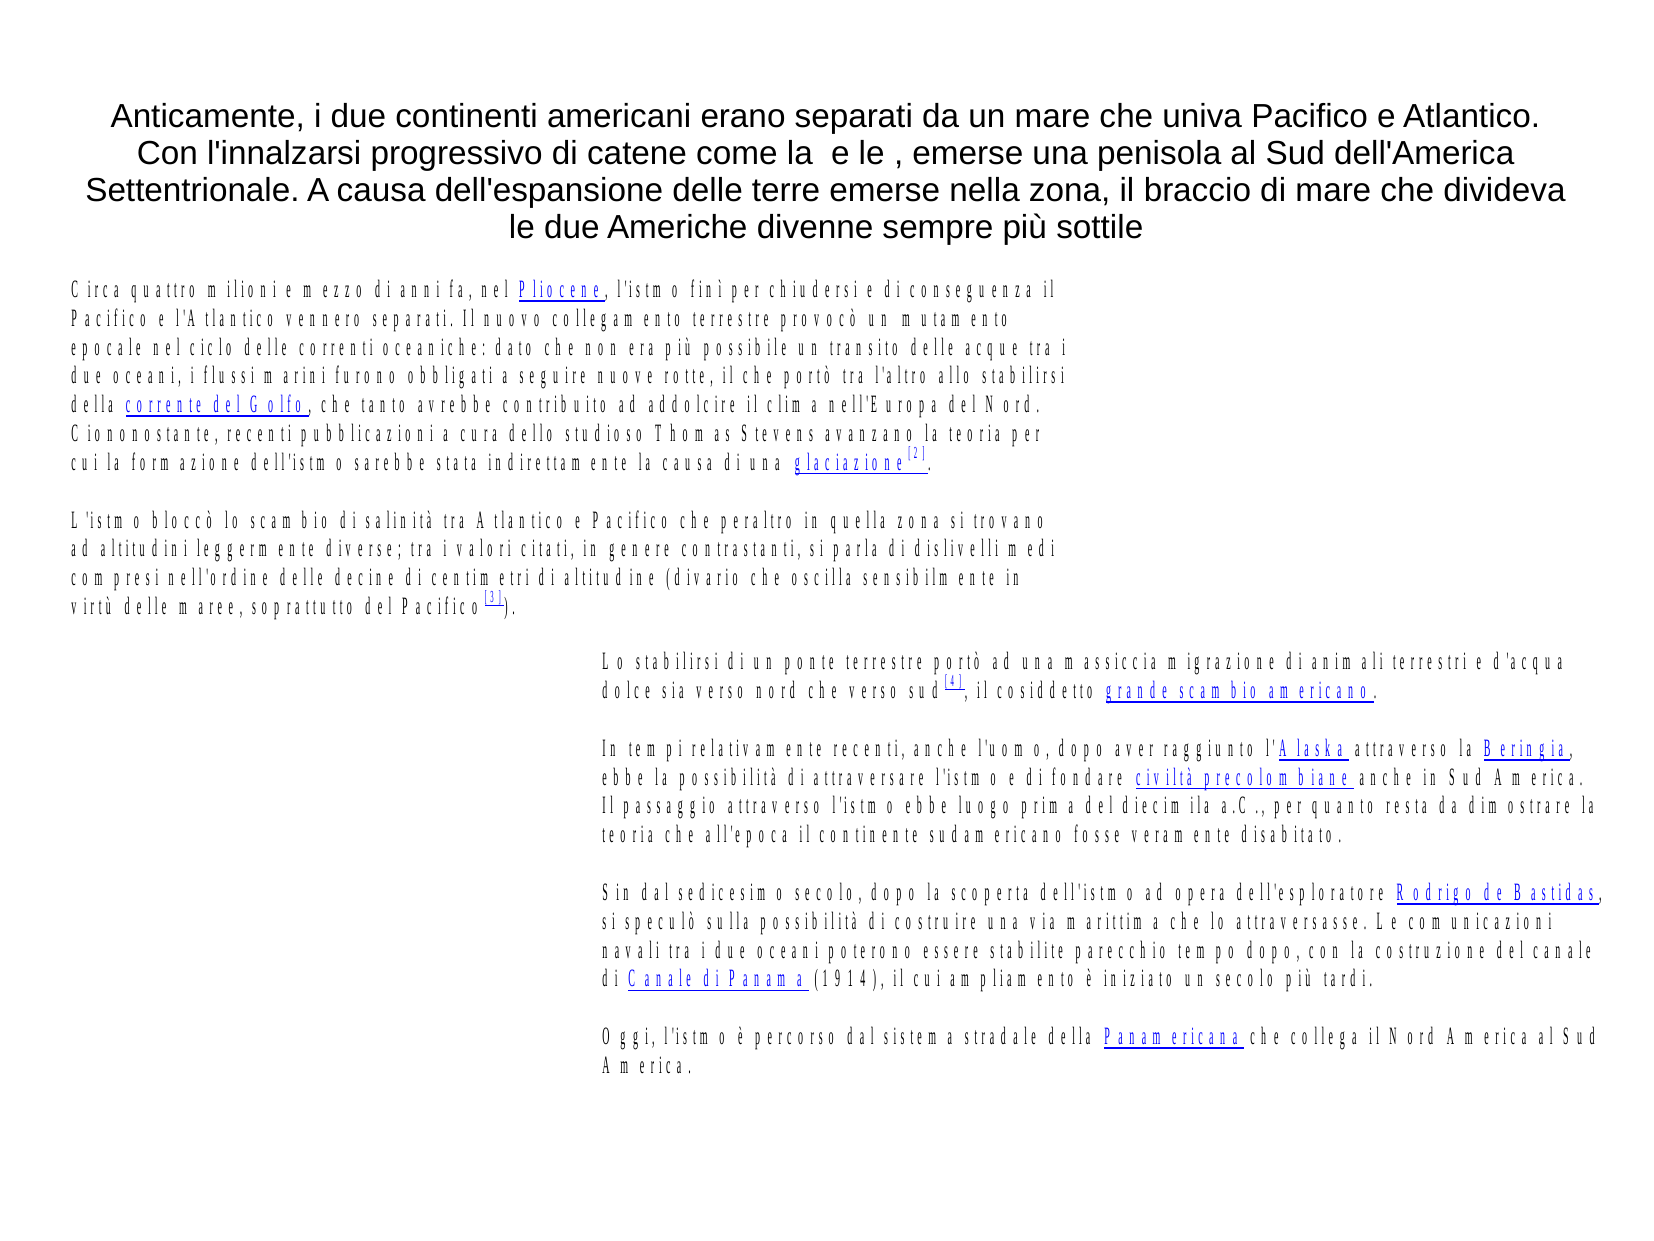

# Anticamente, i due continenti americani erano separati da un mare che univa Pacifico e Atlantico. Con l'innalzarsi progressivo di catene come la e le , emerse una penisola al Sud dell'America Settentrionale. A causa dell'espansione delle terre emerse nella zona, il braccio di mare che divideva le due Americhe divenne sempre più sottile